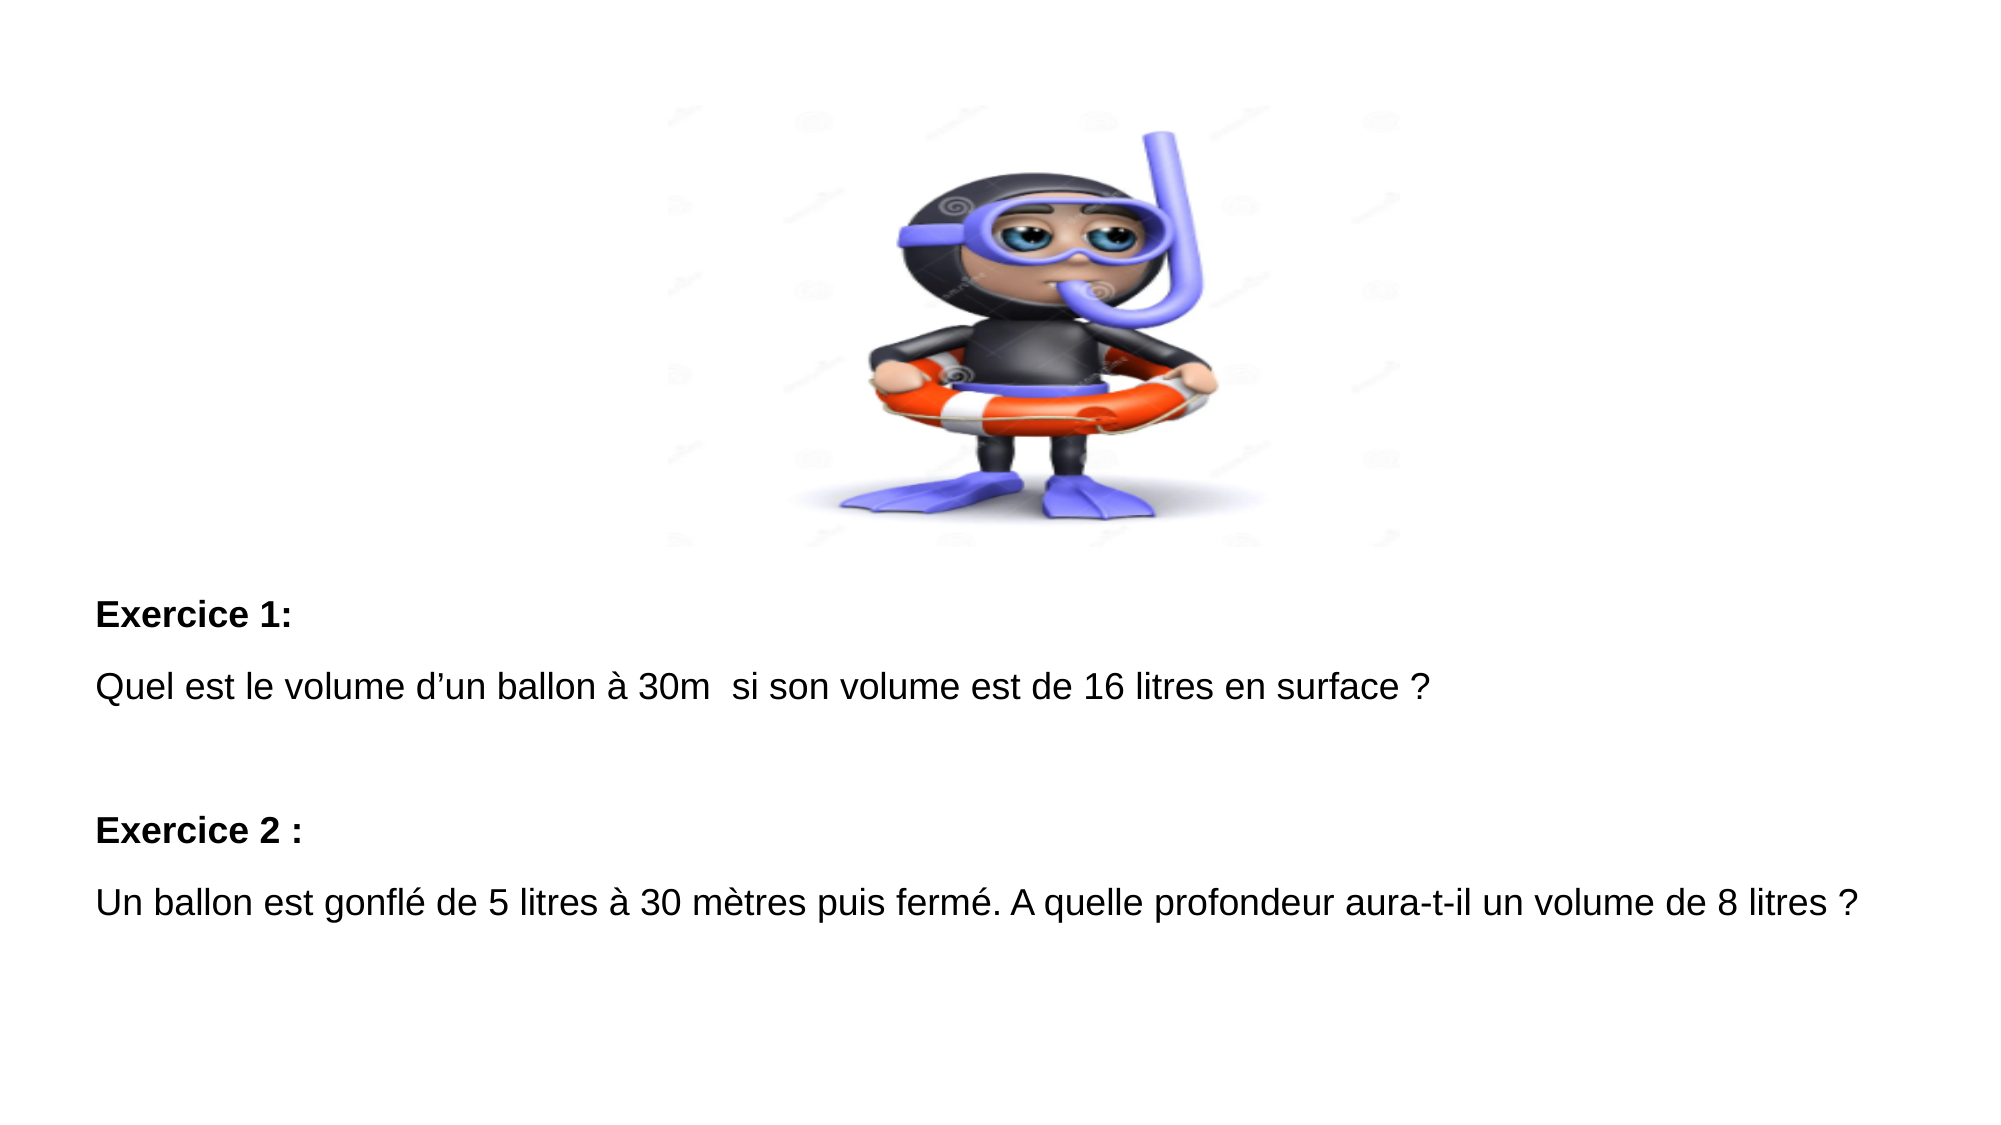

Exercice 1:
Quel est le volume d’un ballon à 30m si son volume est de 16 litres en surface ?
Exercice 2 :
Un ballon est gonflé de 5 litres à 30 mètres puis fermé. A quelle profondeur aura-t-il un volume de 8 litres ?